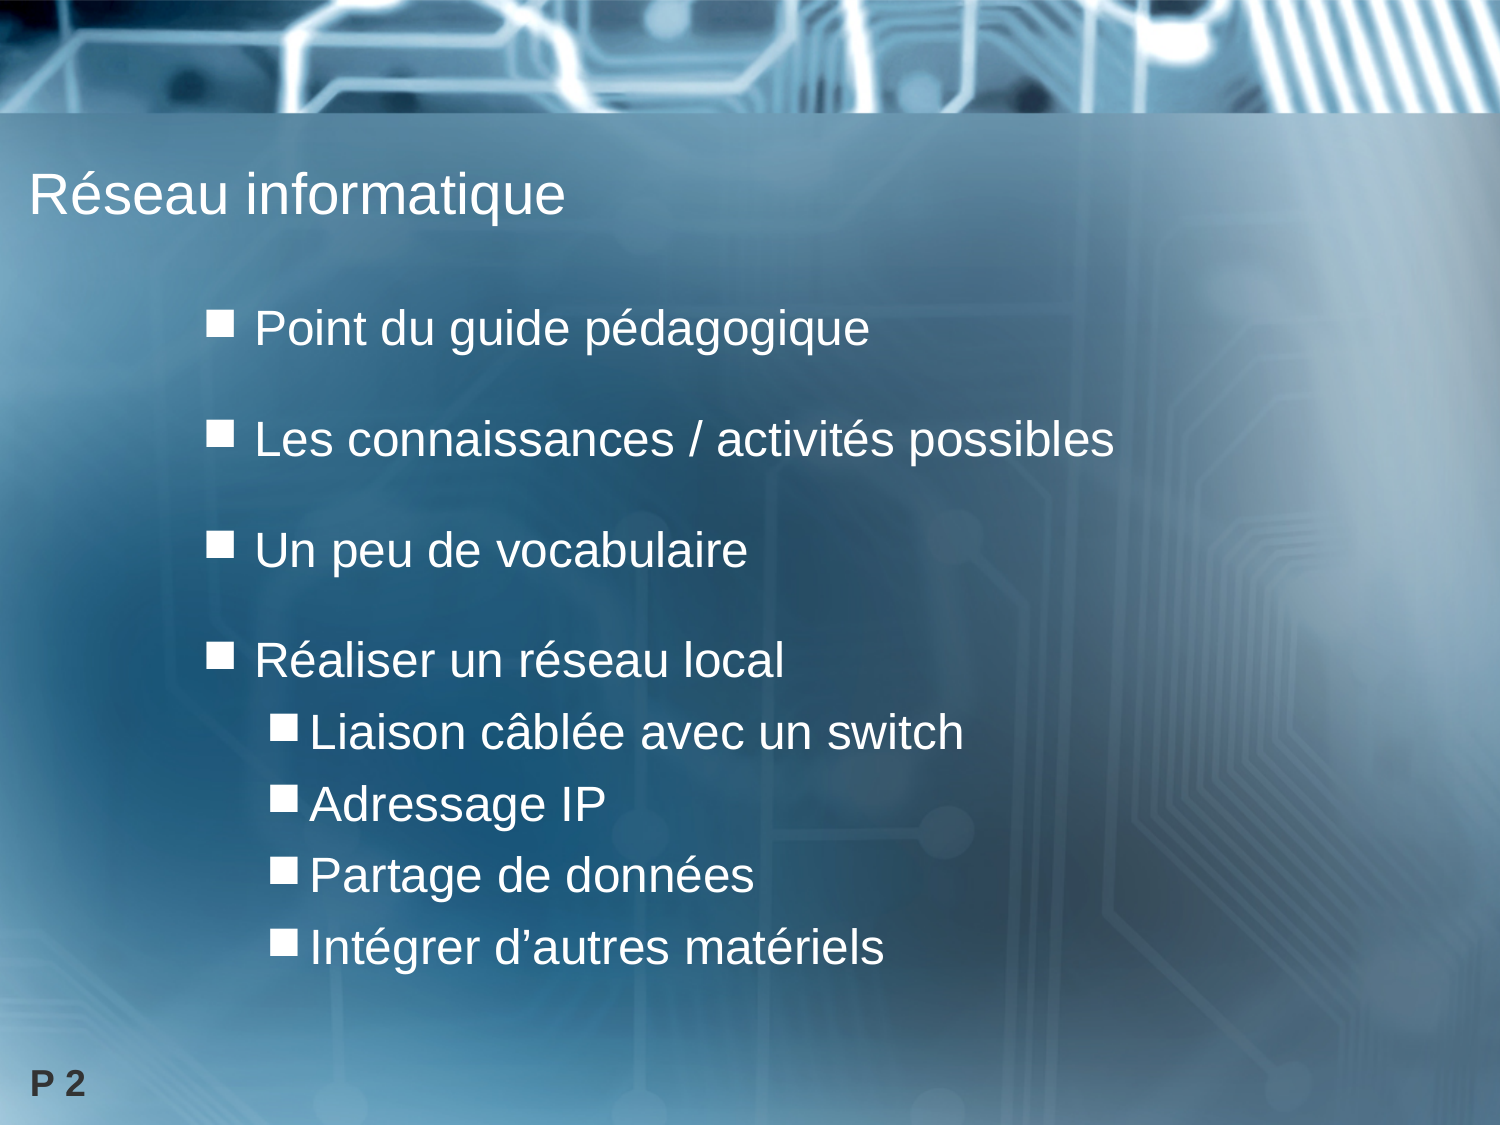

# Réseau informatique
Point du guide pédagogique
Les connaissances / activités possibles
Un peu de vocabulaire
Réaliser un réseau local
Liaison câblée avec un switch
Adressage IP
Partage de données
Intégrer d’autres matériels